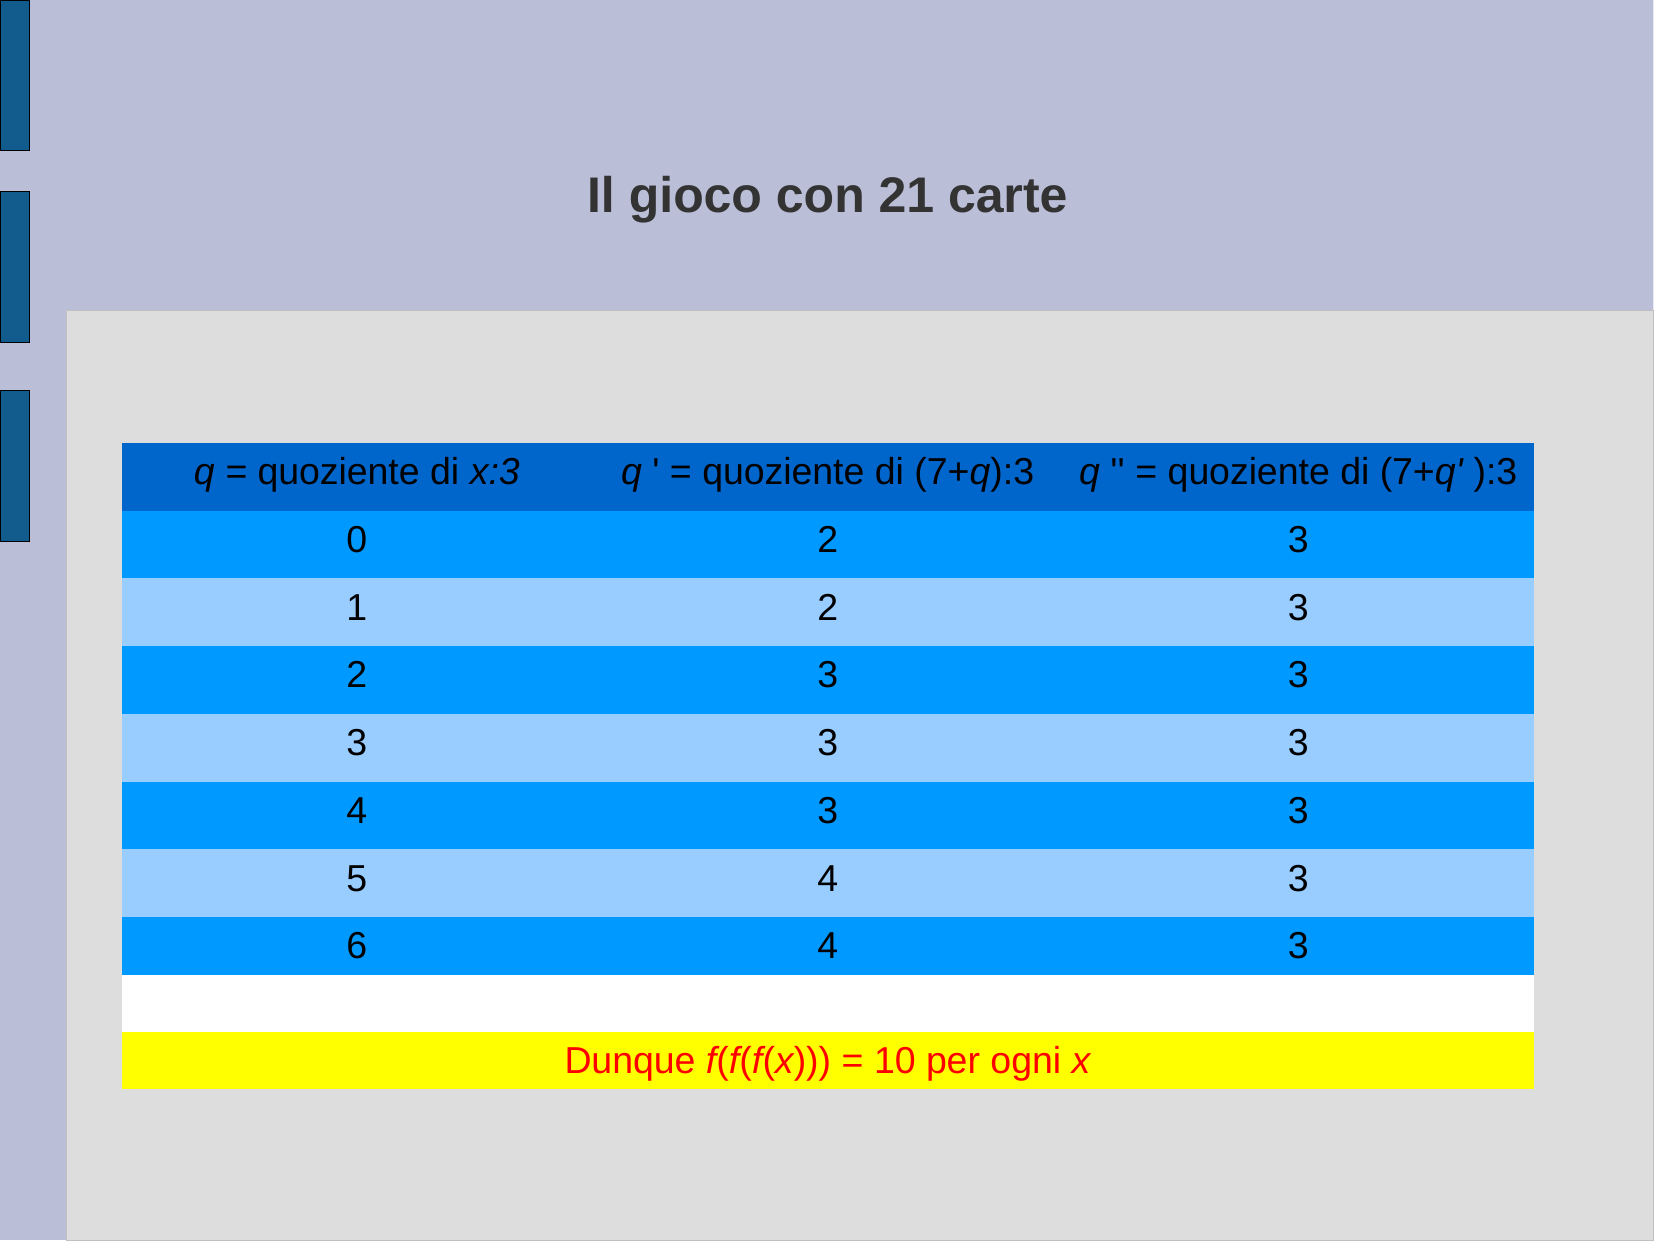

# Il gioco con 21 carte
| q = quoziente di x:3 | q ' = quoziente di (7+q):3 | q '' = quoziente di (7+q' ):3 |
| --- | --- | --- |
| 0 | 2 | 3 |
| 1 | 2 | 3 |
| 2 | 3 | 3 |
| 3 | 3 | 3 |
| 4 | 3 | 3 |
| 5 | 4 | 3 |
| 6 | 4 | 3 |
| | | |
| Dunque f(f(f(x))) = 10 per ogni x | | |